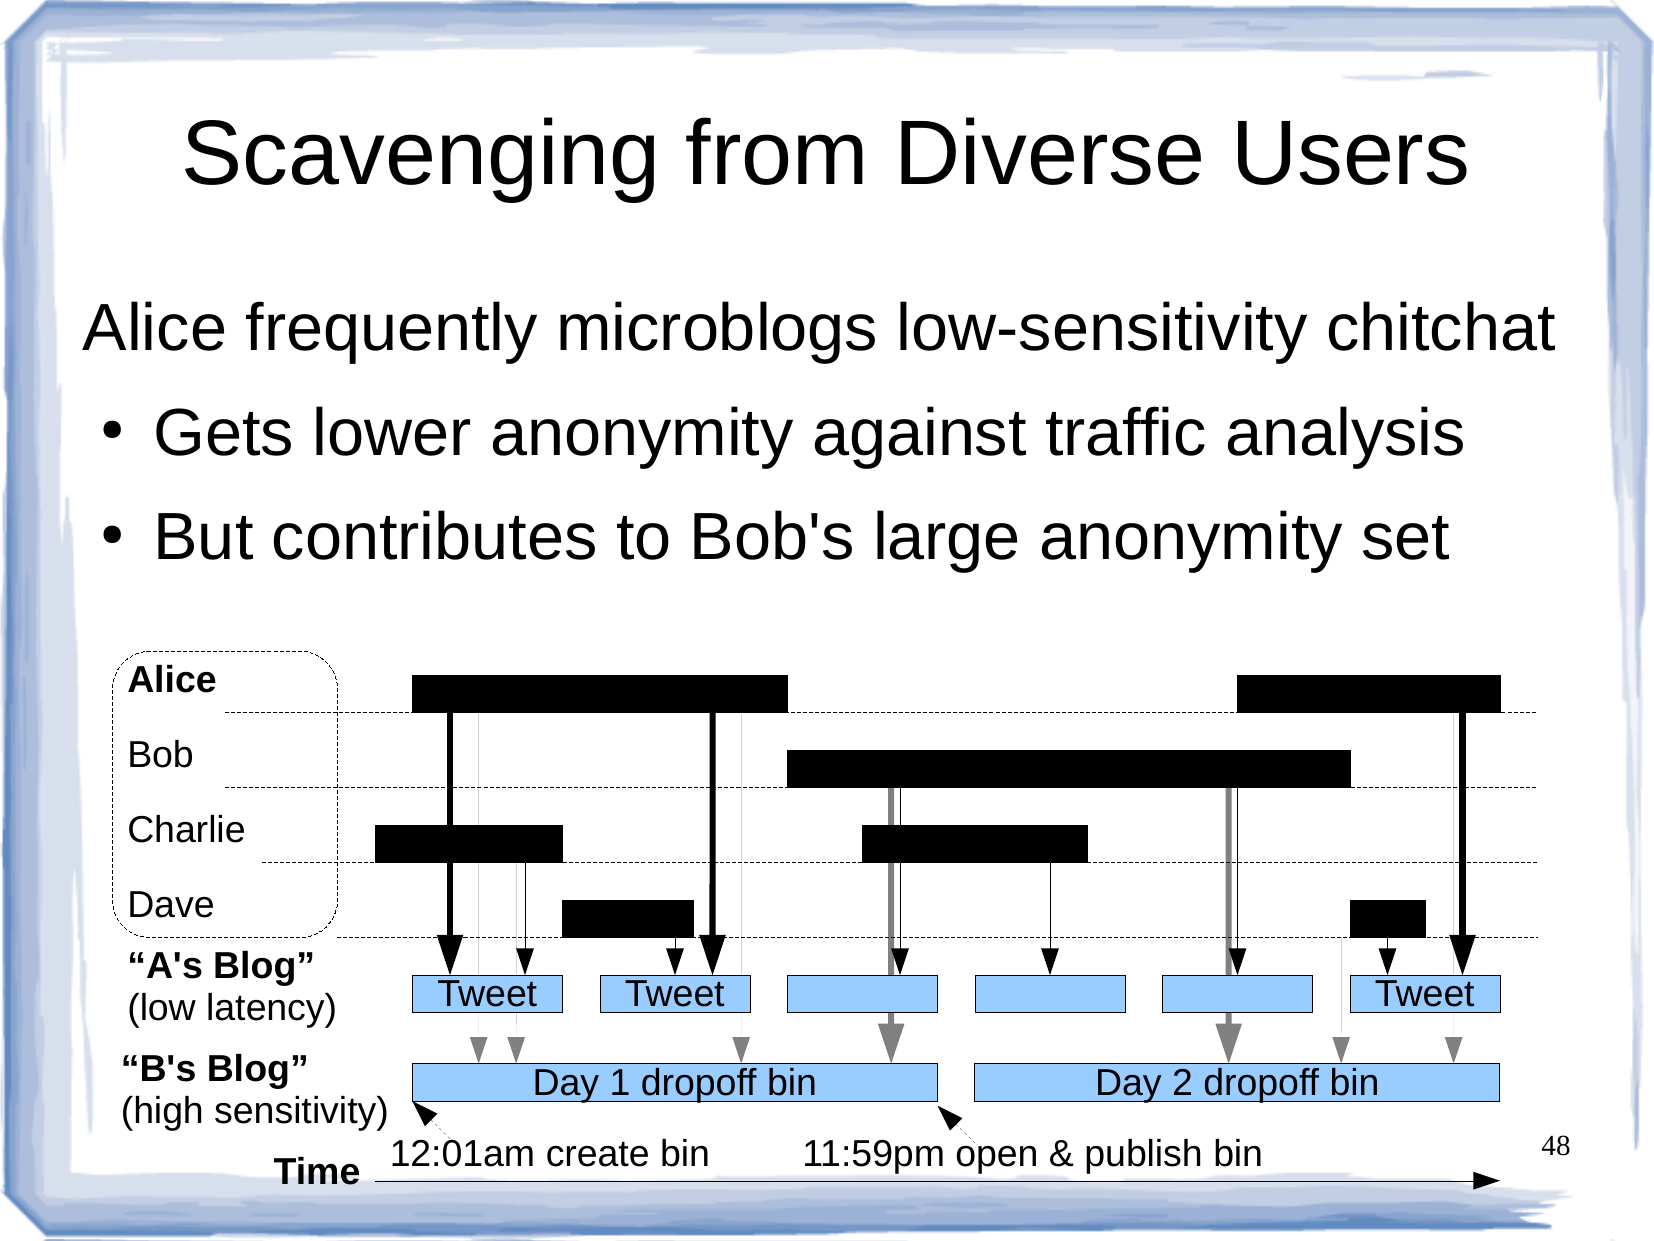

# Scavenging from Diverse Users
Alice frequently microblogs low-sensitivity chitchat
Gets lower anonymity against traffic analysis
But contributes to Bob's large anonymity set
Alice
Bob
Charlie
Dave
“A's Blog”
(low latency)
Tweet
Tweet
Tweet
“B's Blog”
(high sensitivity)
Day 1 dropoff bin
Day 2 dropoff bin
12:01am create bin
11:59pm open & publish bin
48
Time